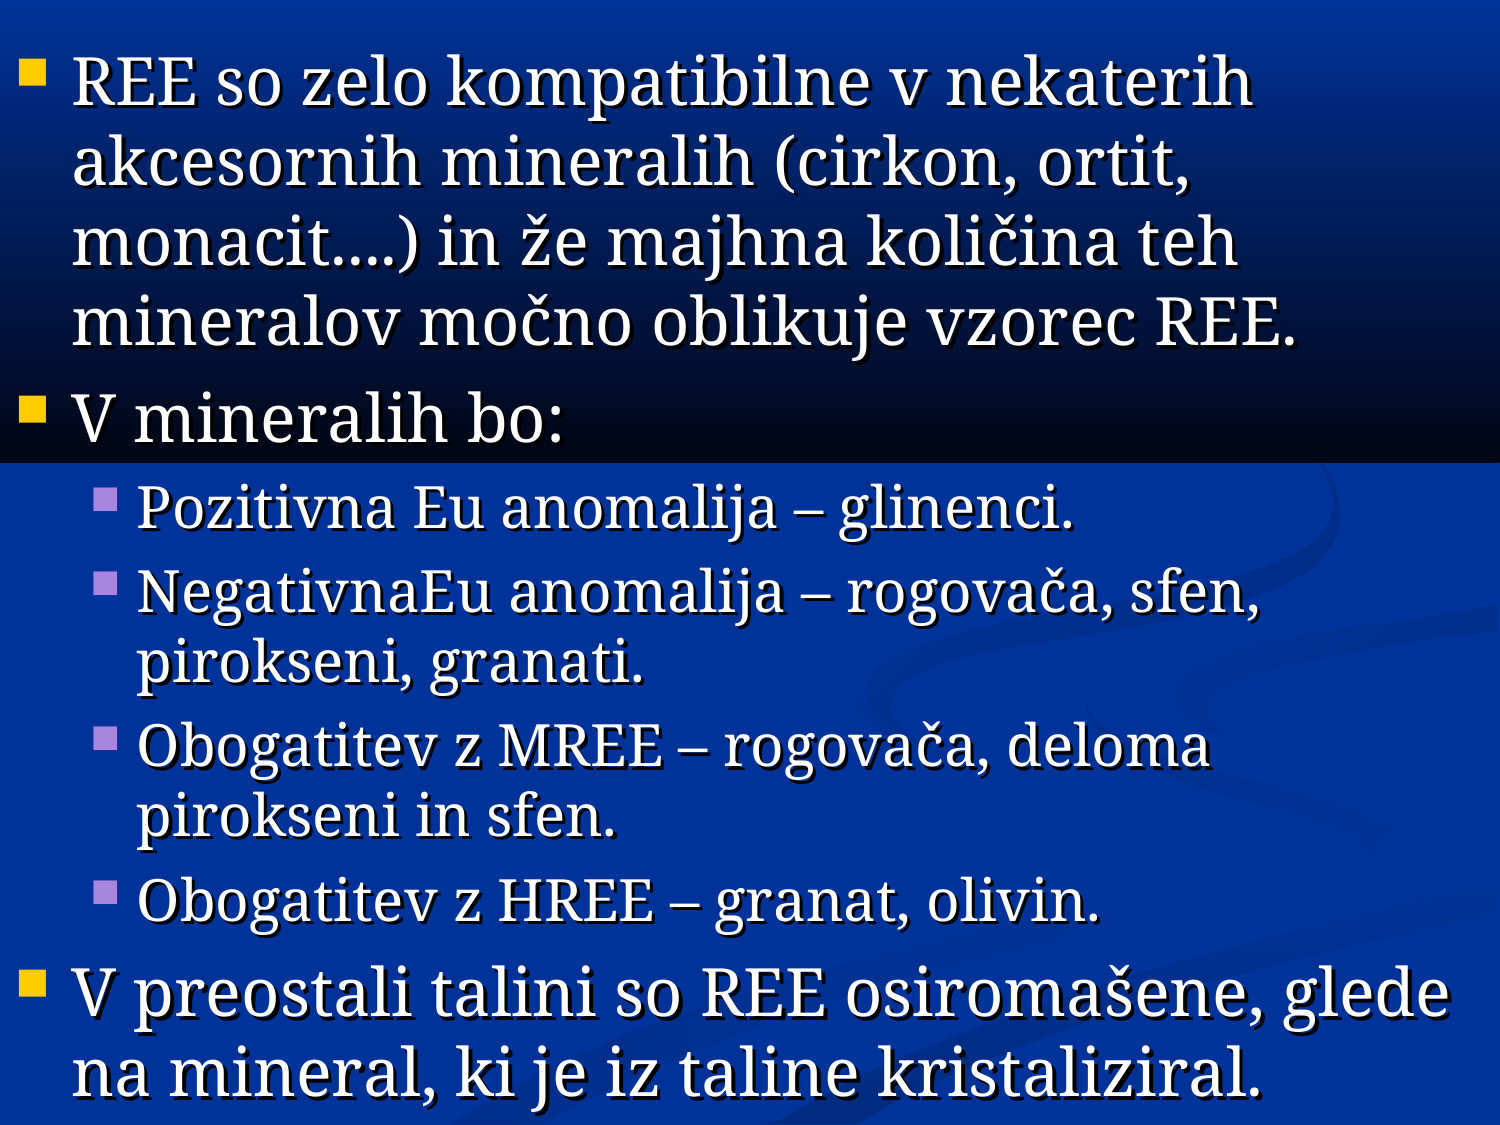

# REE so zelo kompatibilne v nekaterih akcesornih mineralih (cirkon, ortit, monacit....) in že majhna količina teh mineralov močno oblikuje vzorec REE.
V mineralih bo:
Pozitivna Eu anomalija – glinenci.
NegativnaEu anomalija – rogovača, sfen, pirokseni, granati.
Obogatitev z MREE – rogovača, deloma pirokseni in sfen.
Obogatitev z HREE – granat, olivin.
V preostali talini so REE osiromašene, glede na mineral, ki je iz taline kristaliziral.
Vzorec REE v kamnini je torej zrcalna slika vzorca REE mineralov, ki so sodelovali v procesu.